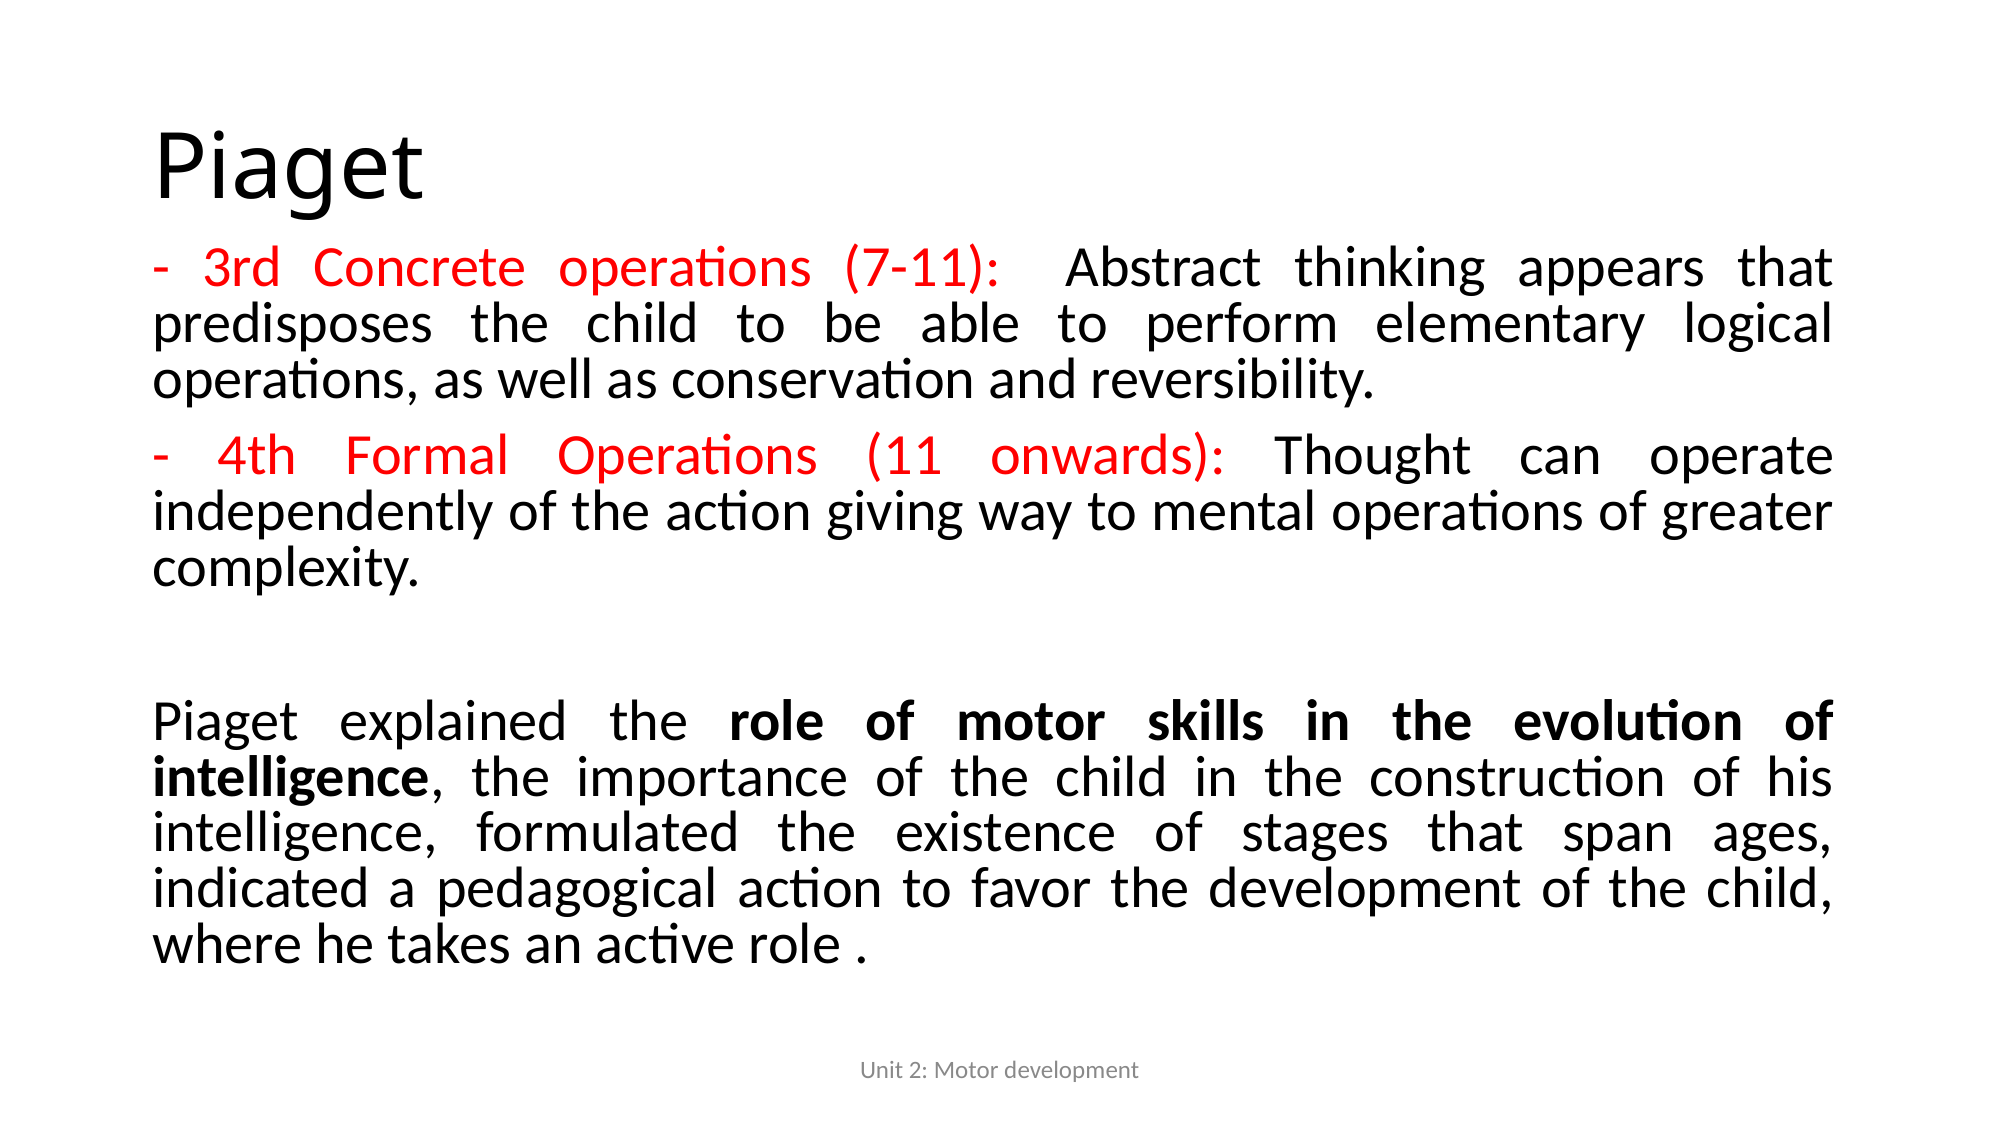

# Piaget
- 3rd Concrete operations (7-11): Abstract thinking appears that predisposes the child to be able to perform elementary logical operations, as well as conservation and reversibility.
- 4th Formal Operations (11 onwards): Thought can operate independently of the action giving way to mental operations of greater complexity.
Piaget explained the role of motor skills in the evolution of intelligence, the importance of the child in the construction of his intelligence, formulated the existence of stages that span ages, indicated a pedagogical action to favor the development of the child, where he takes an active role .
Unit 2: Motor development